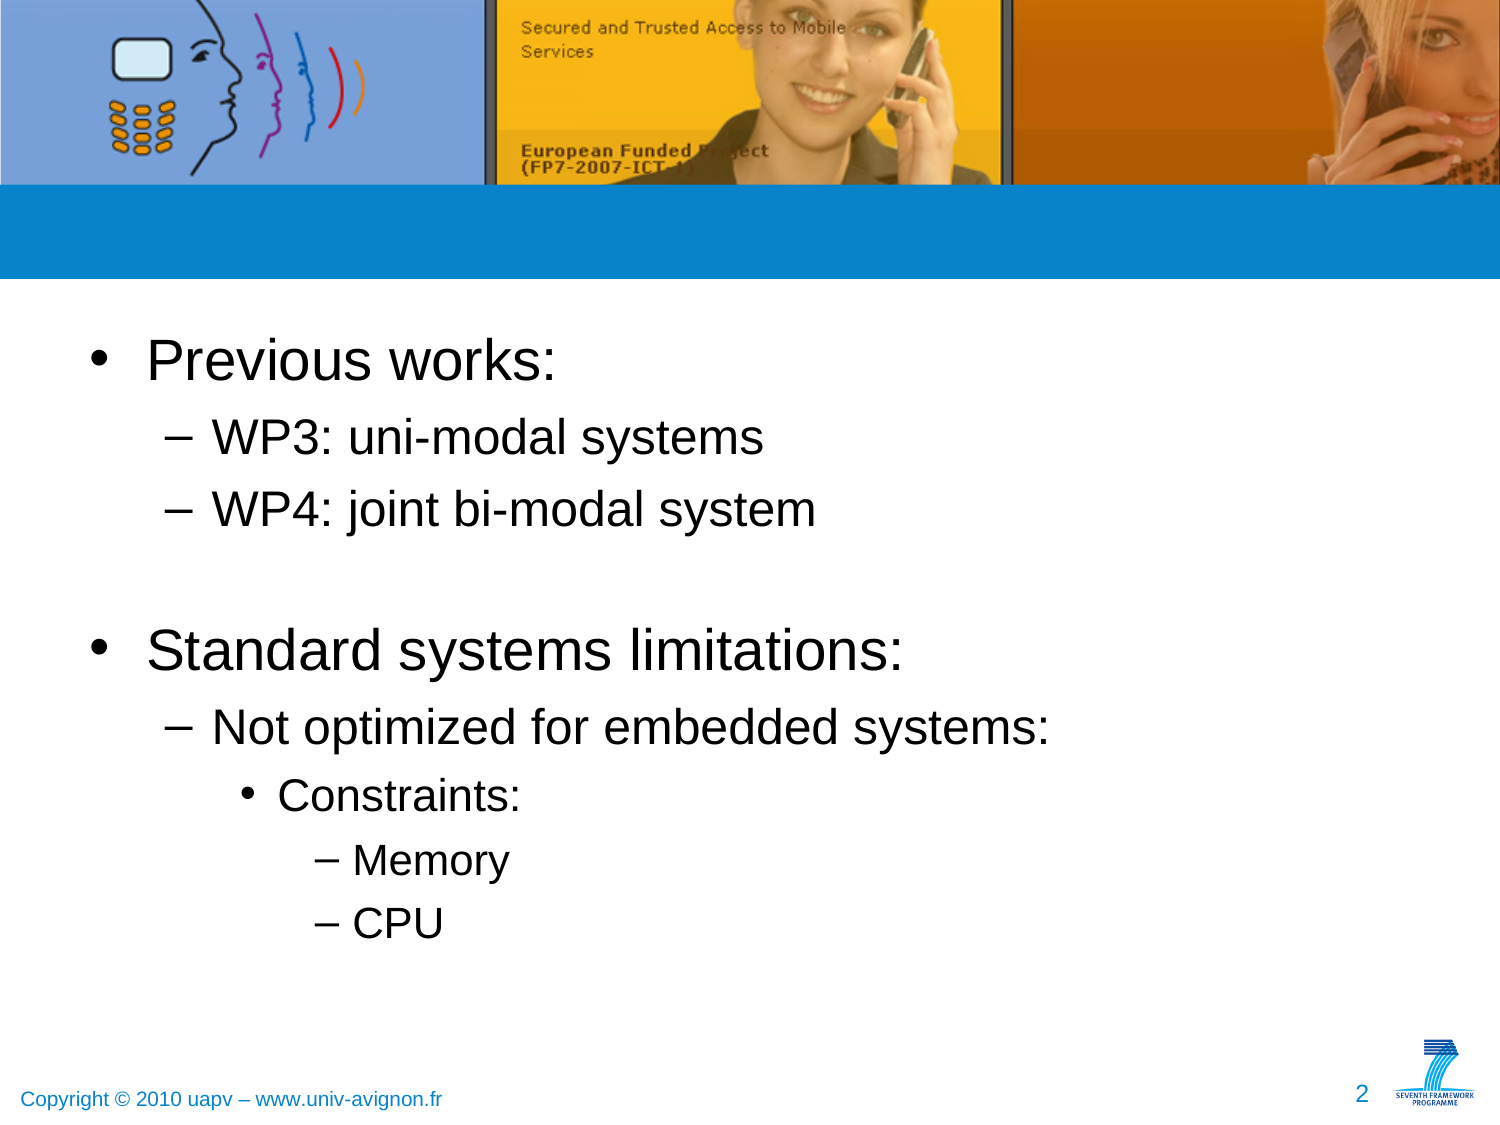

#
Previous works:
WP3: uni-modal systems
WP4: joint bi-modal system
Standard systems limitations:
Not optimized for embedded systems:
Constraints:
Memory
CPU